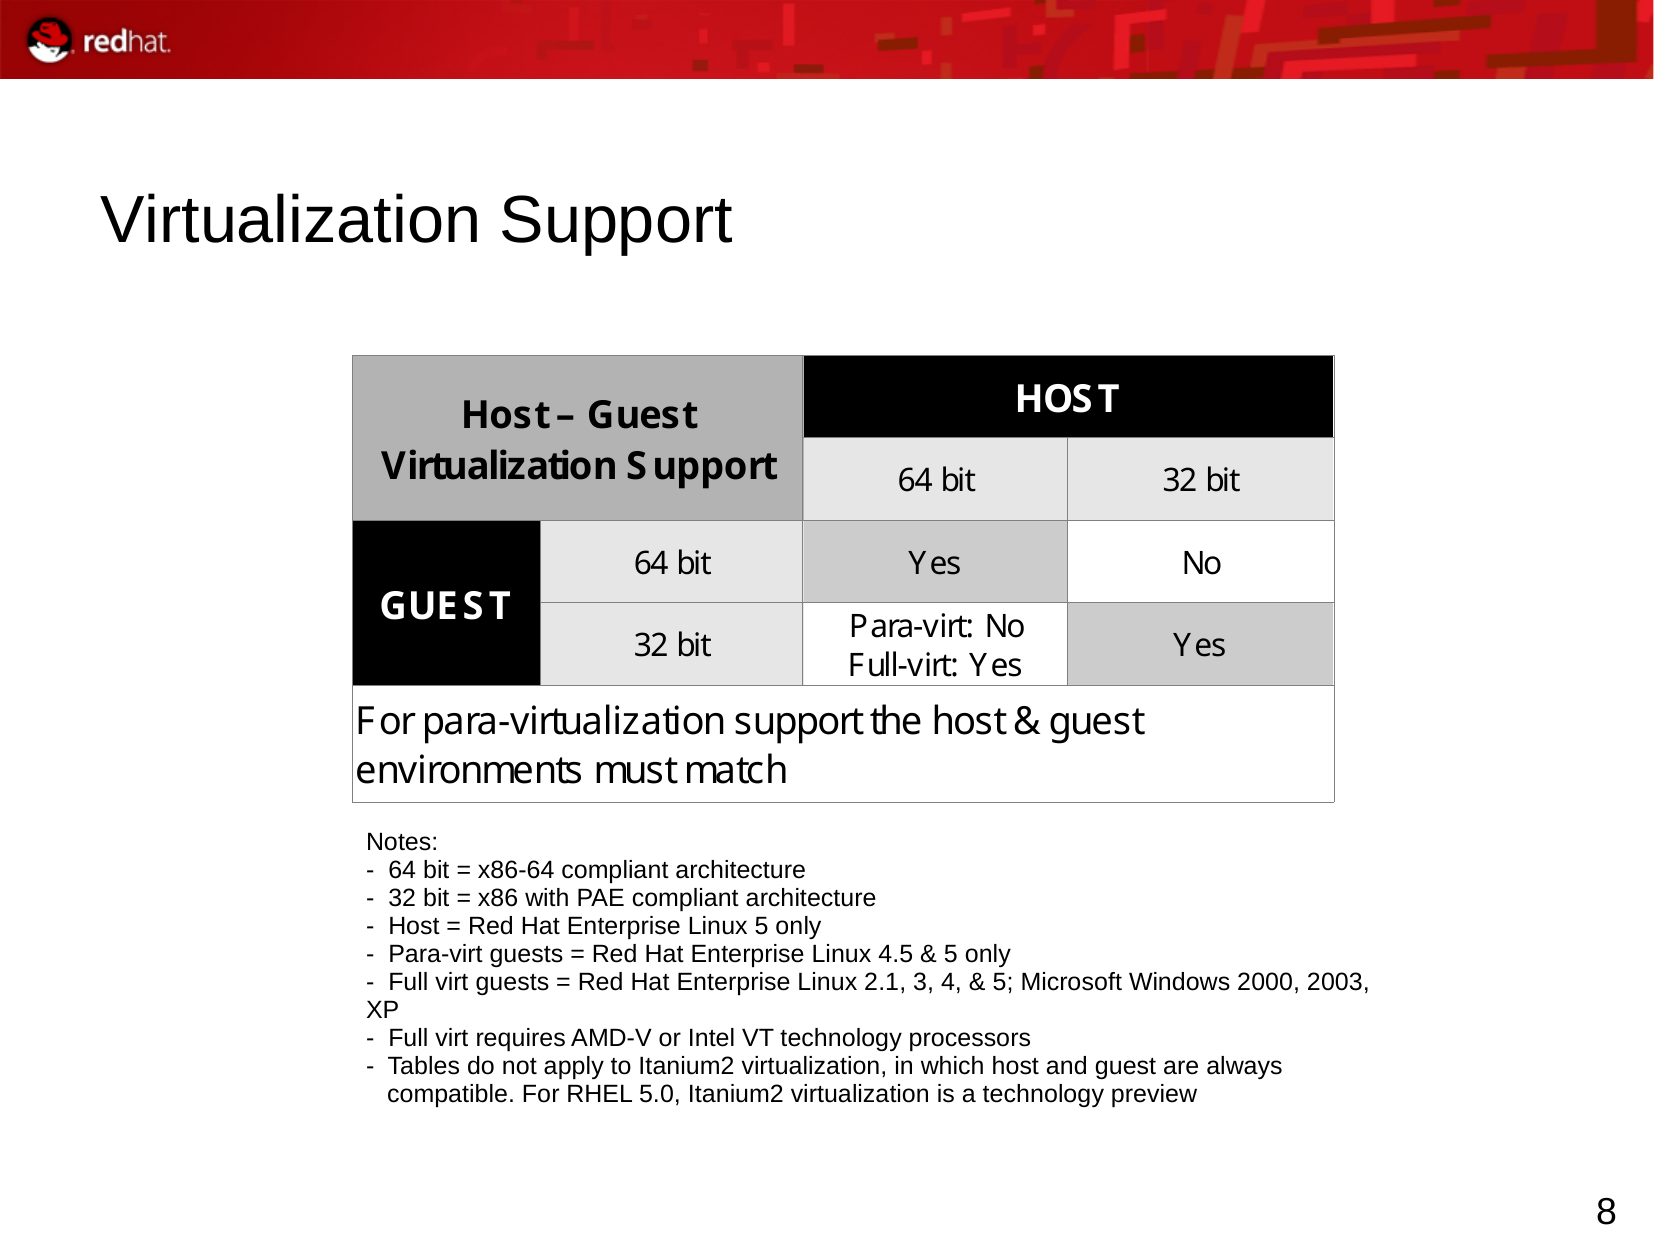

# Virtualization Support
Notes:
- 64 bit = x86-64 compliant architecture
- 32 bit = x86 with PAE compliant architecture
- Host = Red Hat Enterprise Linux 5 only
- Para-virt guests = Red Hat Enterprise Linux 4.5 & 5 only
- Full virt guests = Red Hat Enterprise Linux 2.1, 3, 4, & 5; Microsoft Windows 2000, 2003, XP
- Full virt requires AMD-V or Intel VT technology processors
- Tables do not apply to Itanium2 virtualization, in which host and guest are always
 compatible. For RHEL 5.0, Itanium2 virtualization is a technology preview